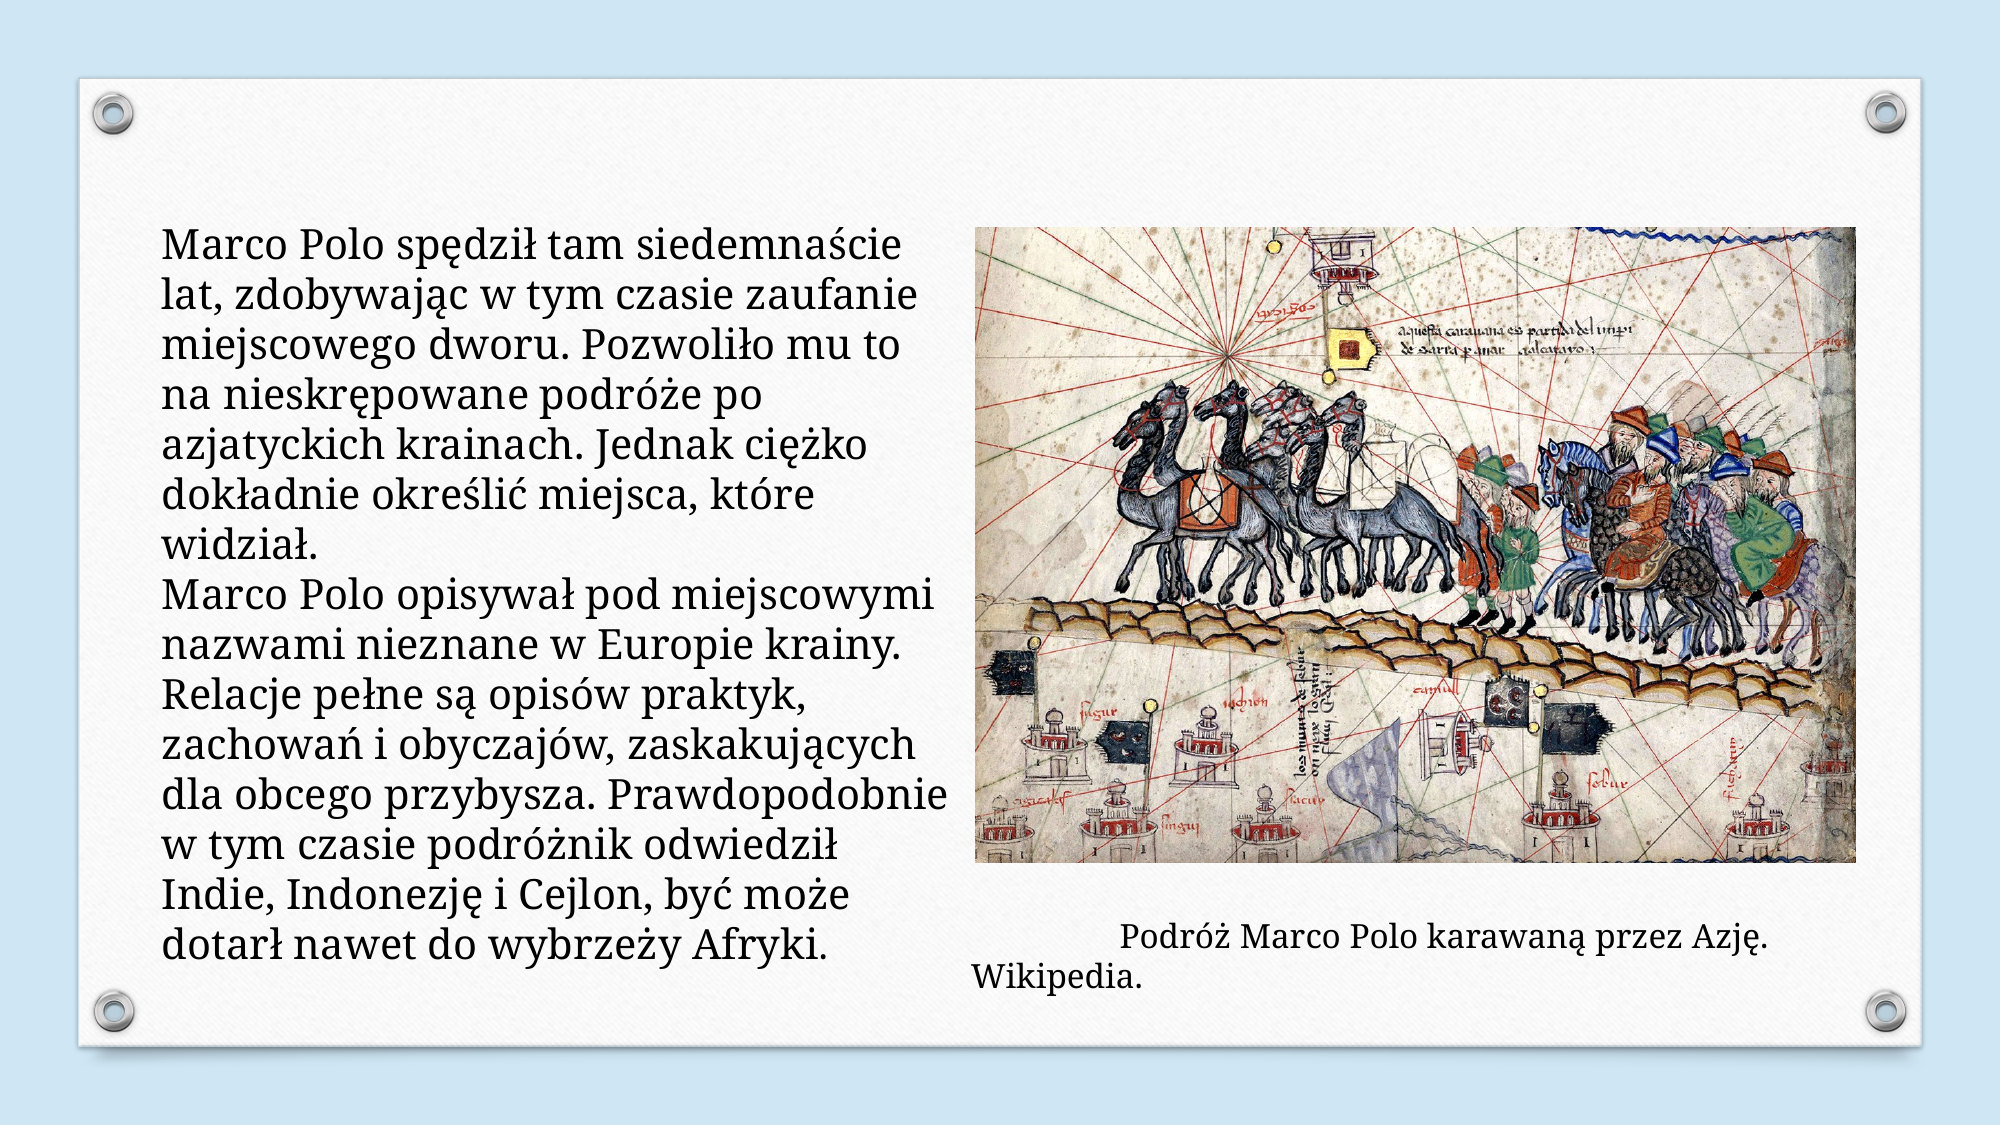

Marco Polo spędził tam siedemnaście lat, zdobywając w tym czasie zaufanie miejscowego dworu. Pozwoliło mu to na nieskrępowane podróże po azjatyckich krainach. Jednak ciężko dokładnie określić miejsca, które widział.
Marco Polo opisywał pod miejscowymi nazwami nieznane w Europie krainy. Relacje pełne są opisów praktyk, zachowań i obyczajów, zaskakujących dla obcego przybysza. Prawdopodobnie w tym czasie podróżnik odwiedził Indie, Indonezję i Cejlon, być może dotarł nawet do wybrzeży Afryki.
 Podróż Marco Polo karawaną przez Azję. Wikipedia.